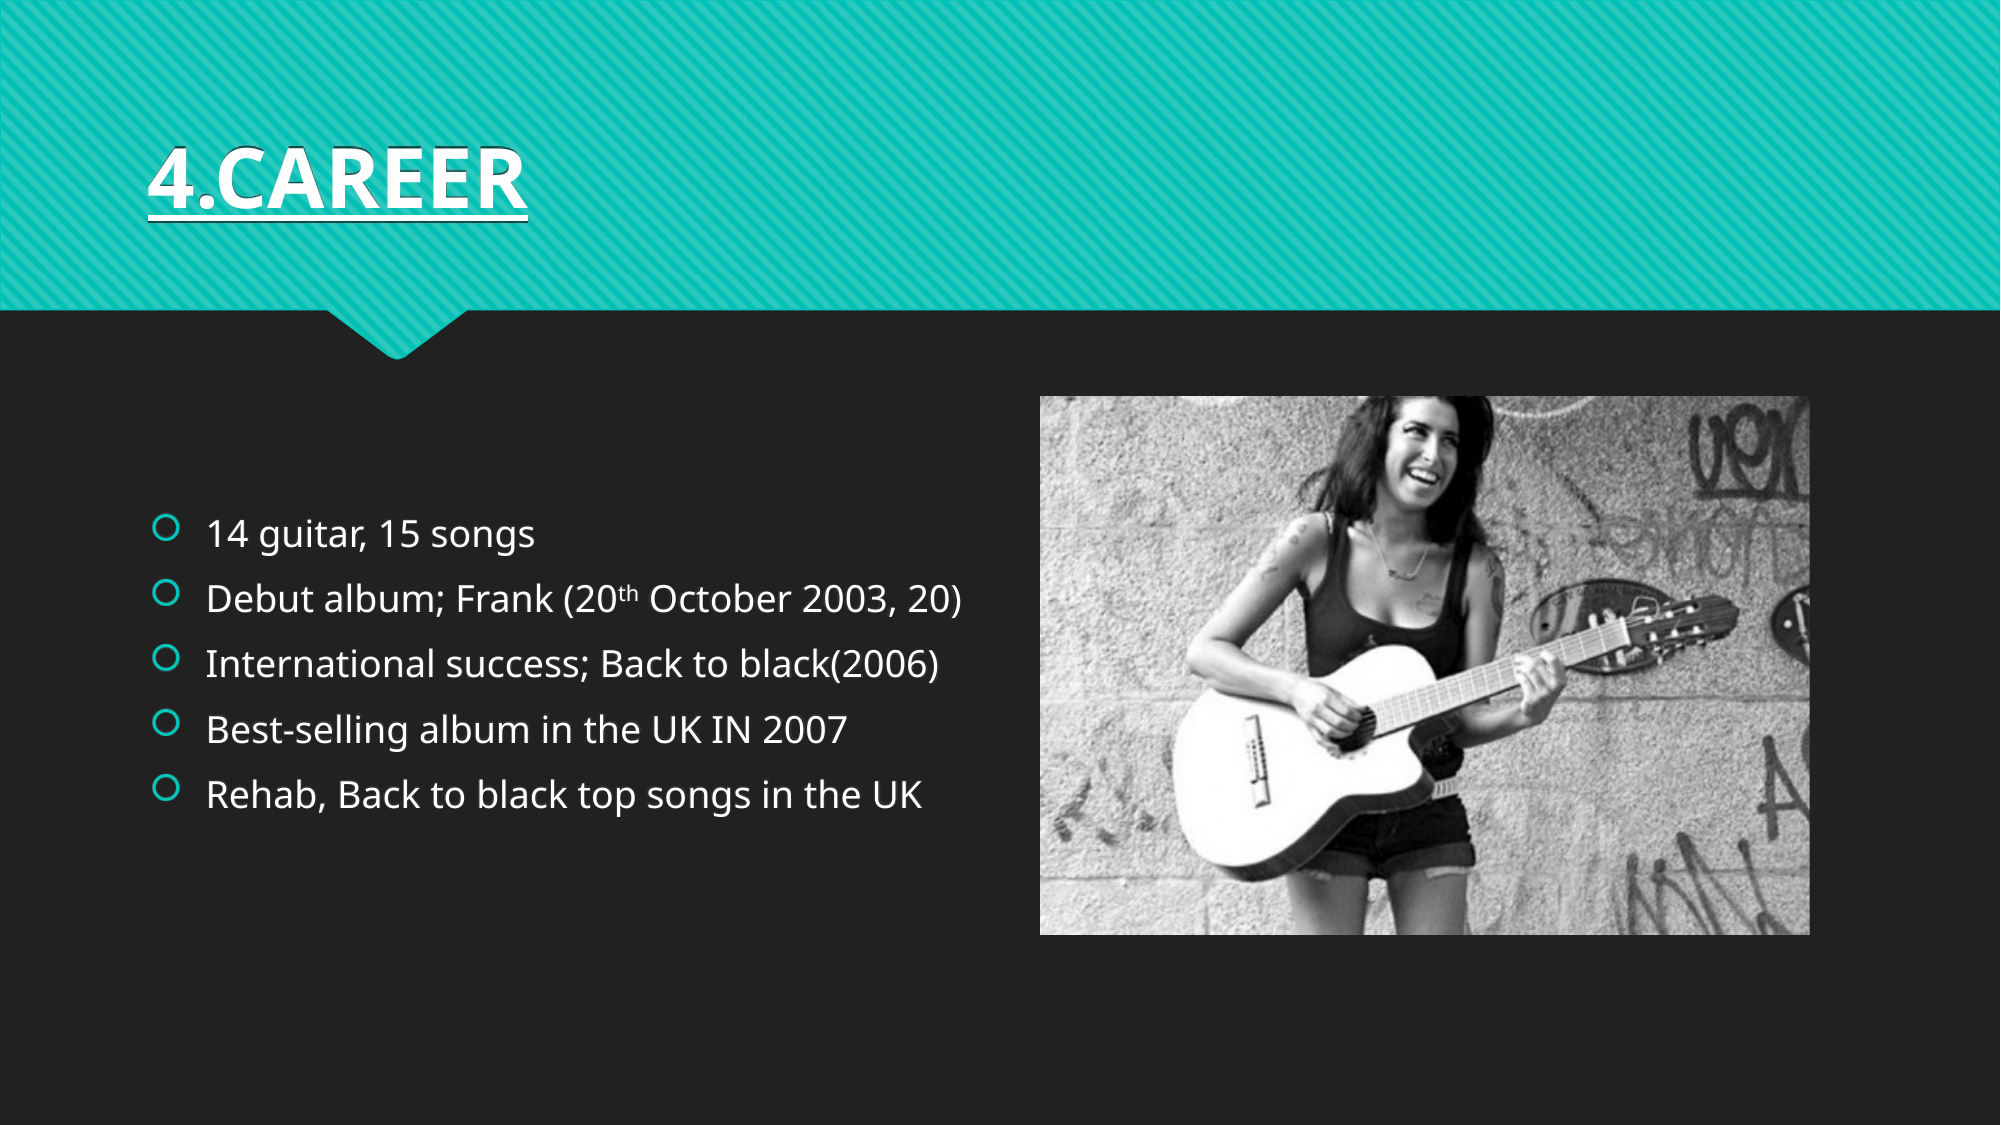

# 4.CAREER
14 guitar, 15 songs
Debut album; Frank (20th October 2003, 20)
International success; Back to black(2006)
Best-selling album in the UK IN 2007
Rehab, Back to black top songs in the UK